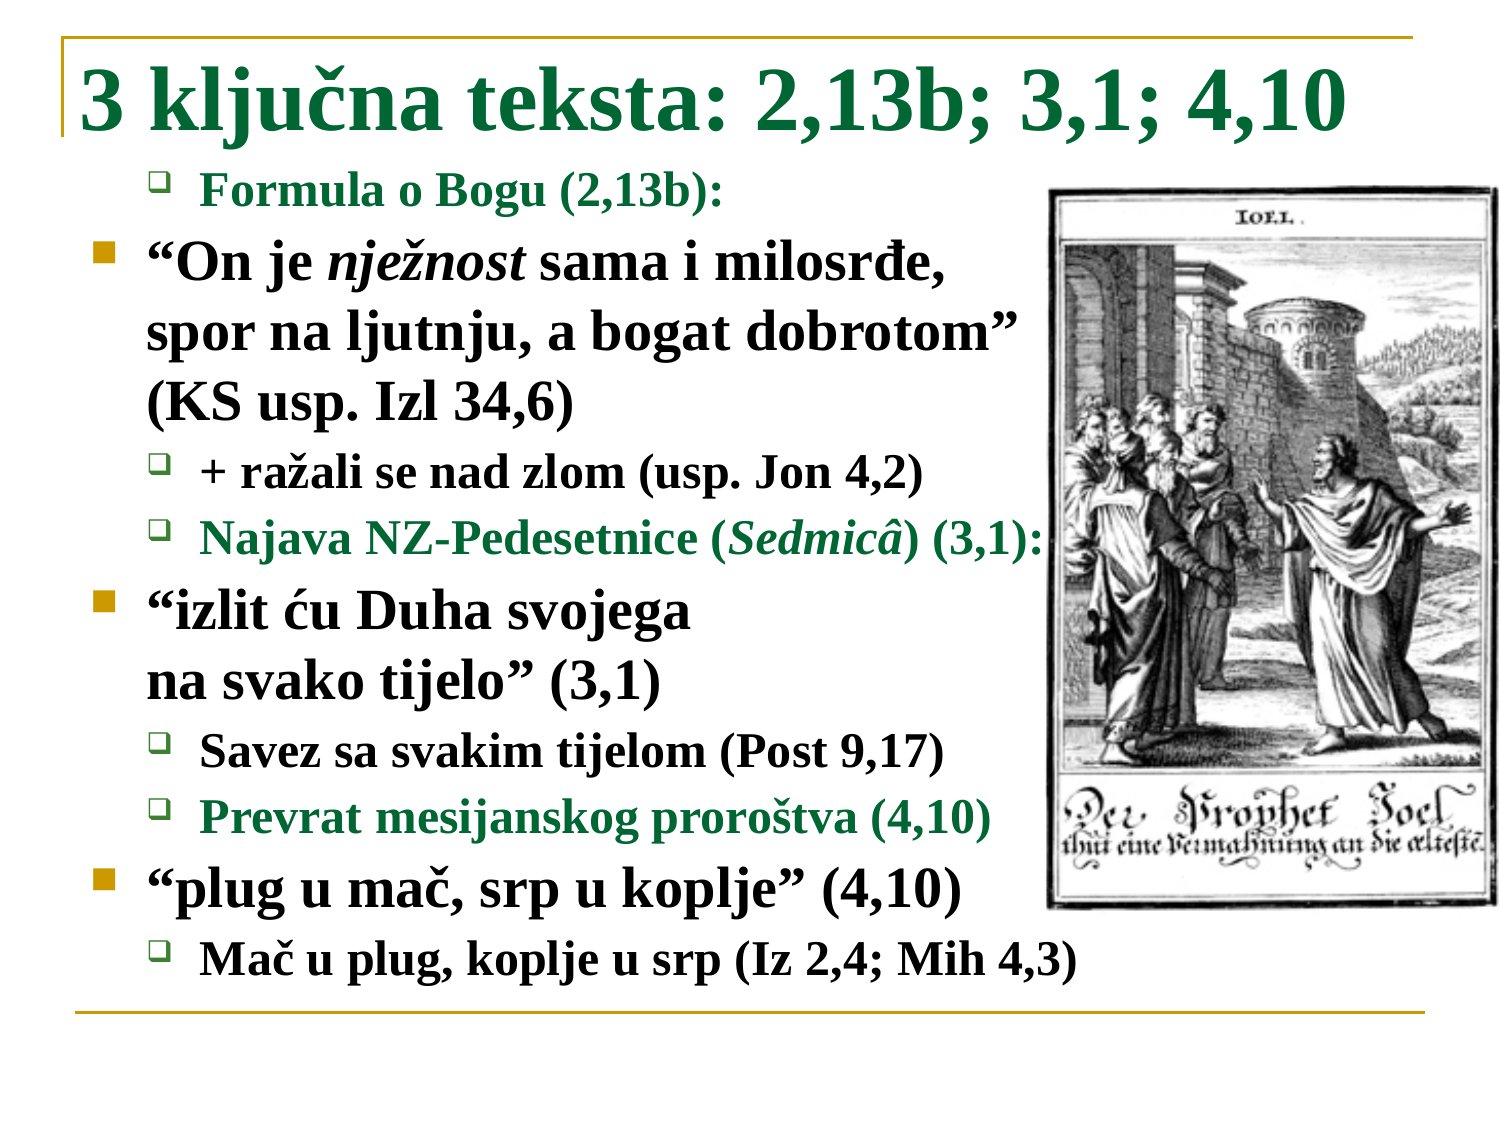

# 3 ključna teksta: 2,13b; 3,1; 4,10
Formula o Bogu (2,13b):
“On je nježnost sama i milosrđe,
spor na ljutnju, a bogat dobrotom”
(KS usp. Izl 34,6)
+ ražali se nad zlom (usp. Jon 4,2)
Najava NZ-Pedesetnice (Sedmicâ) (3,1):
“izlit ću Duha svojega
na svako tijelo” (3,1)
Savez sa svakim tijelom (Post 9,17)
Prevrat mesijanskog proroštva (4,10)
“plug u mač, srp u koplje” (4,10)
Mač u plug, koplje u srp (Iz 2,4; Mih 4,3)